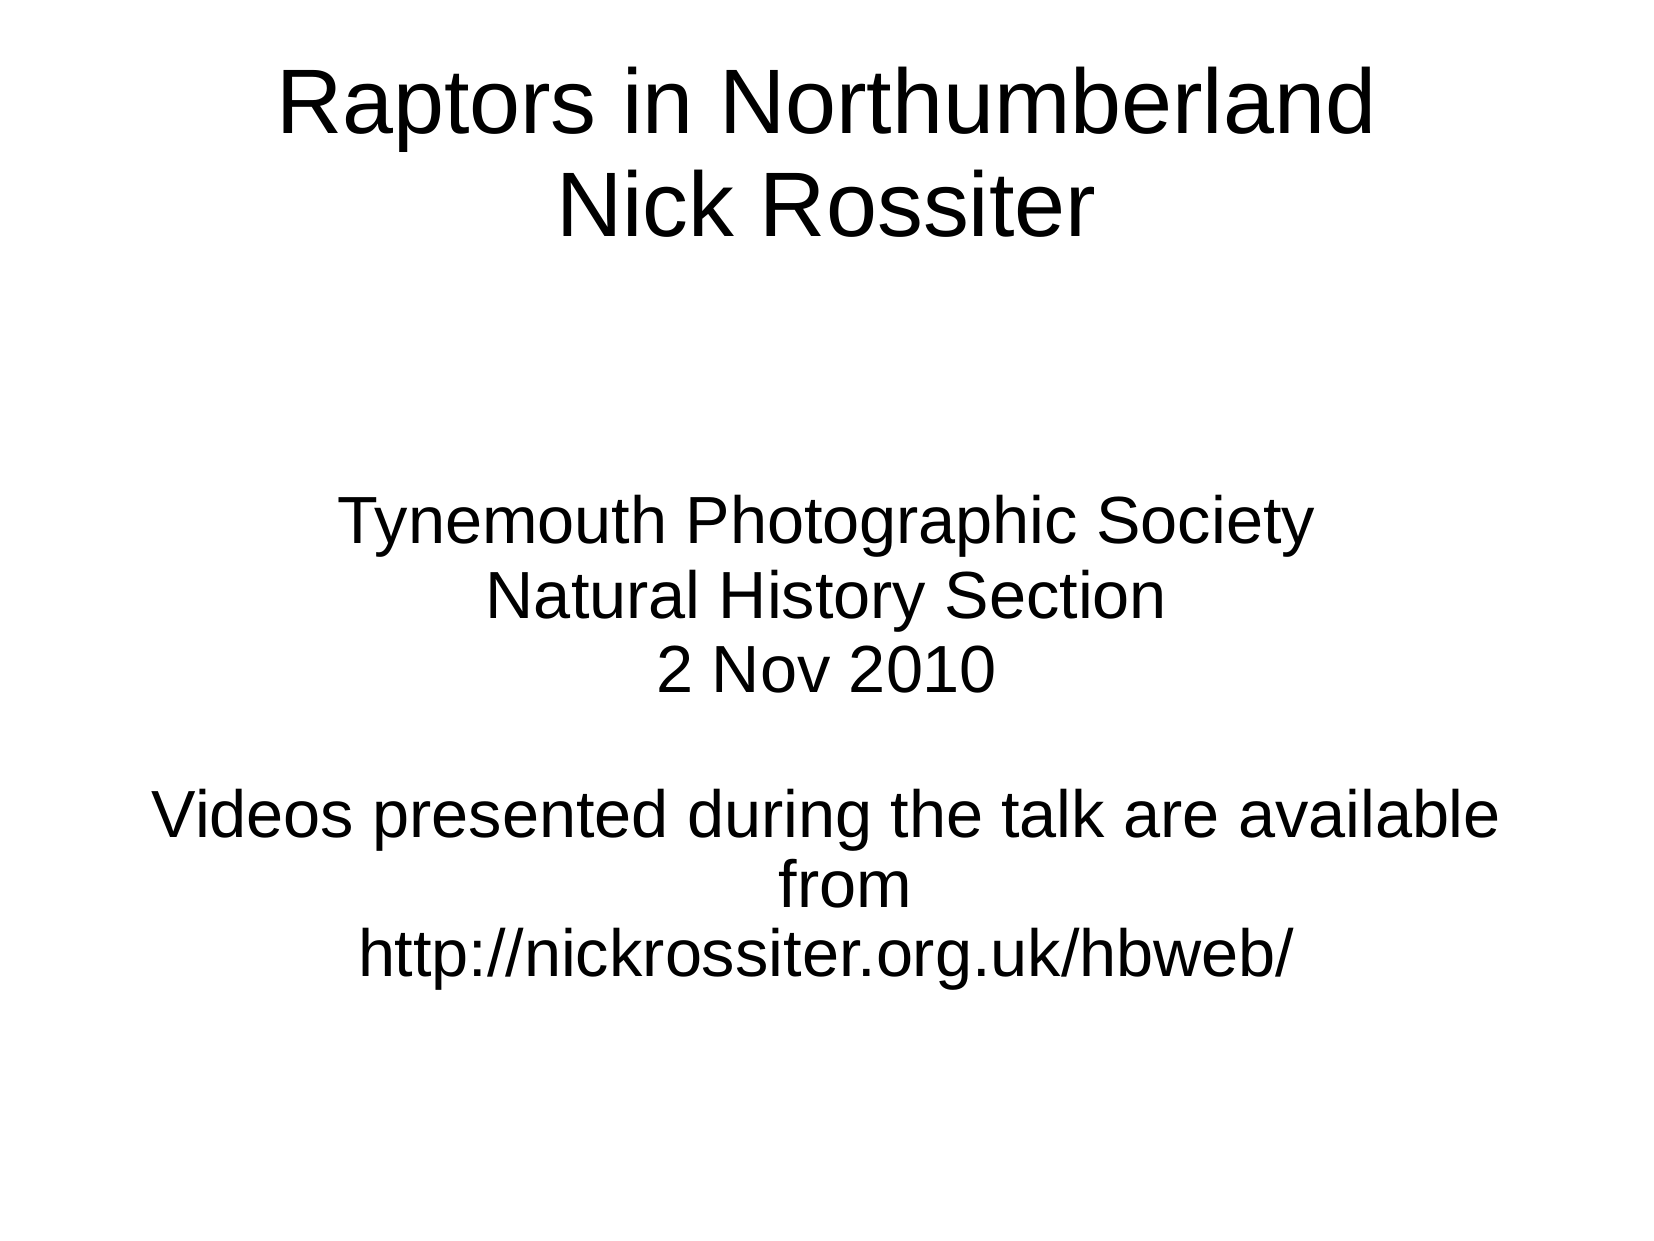

# Raptors in Northumberland Nick Rossiter
Tynemouth Photographic Society
Natural History Section
2 Nov 2010
Videos presented during the talk are available from
http://nickrossiter.org.uk/hbweb/